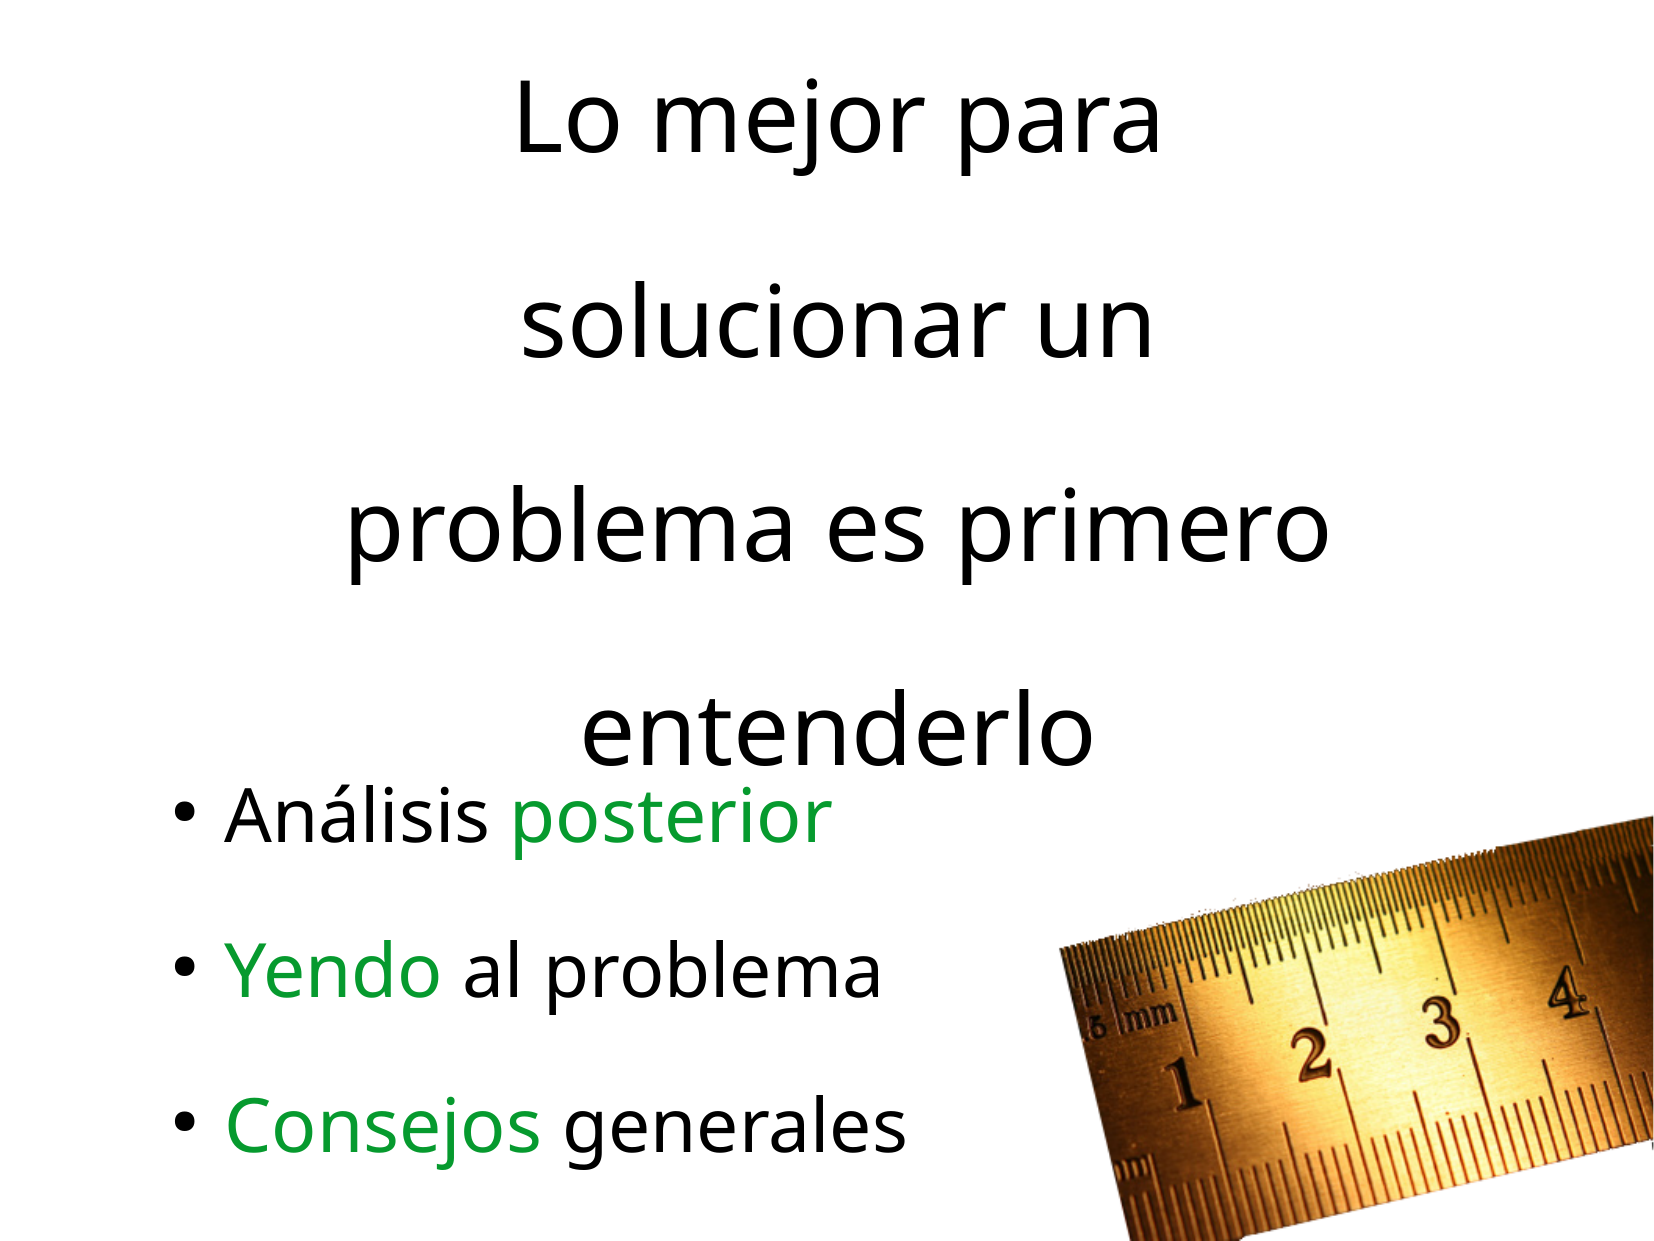

# Lo mejor para solucionar un problema es primero entenderlo
Análisis posterior
Yendo al problema
Consejos generales